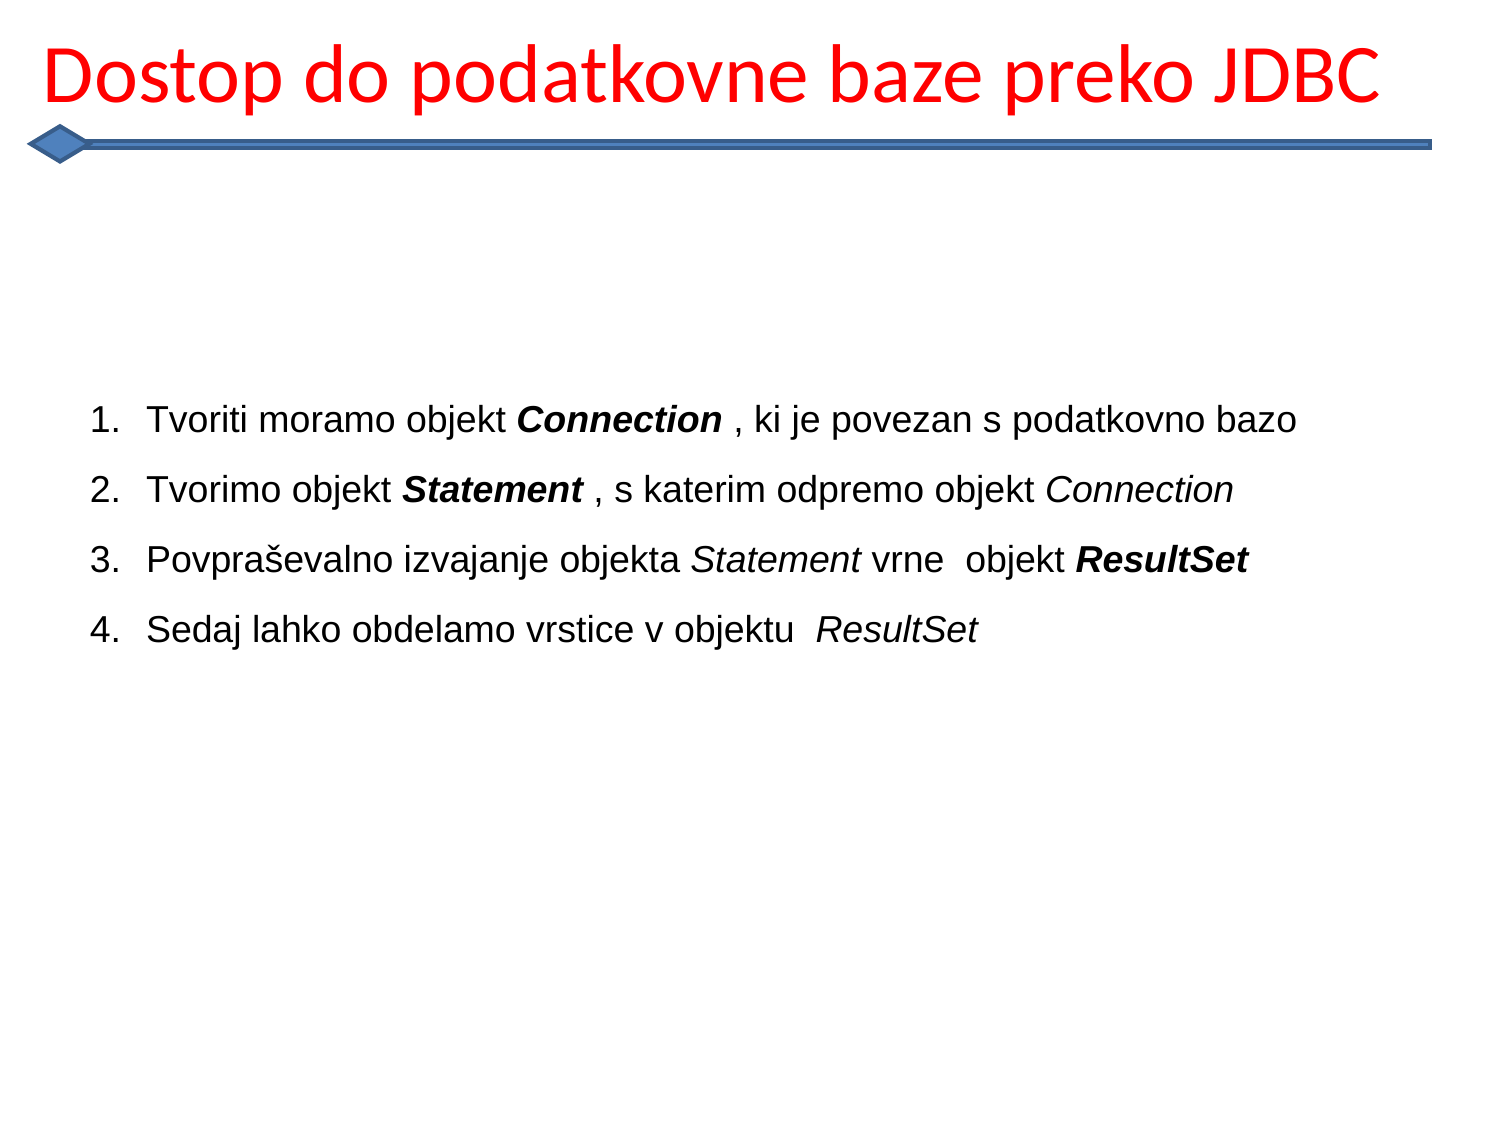

# Dostop do podatkovne baze preko JDBC
Tvoriti moramo objekt Connection , ki je povezan s podatkovno bazo
Tvorimo objekt Statement , s katerim odpremo objekt Connection
Povpraševalno izvajanje objekta Statement vrne  objekt ResultSet
Sedaj lahko obdelamo vrstice v objektu  ResultSet